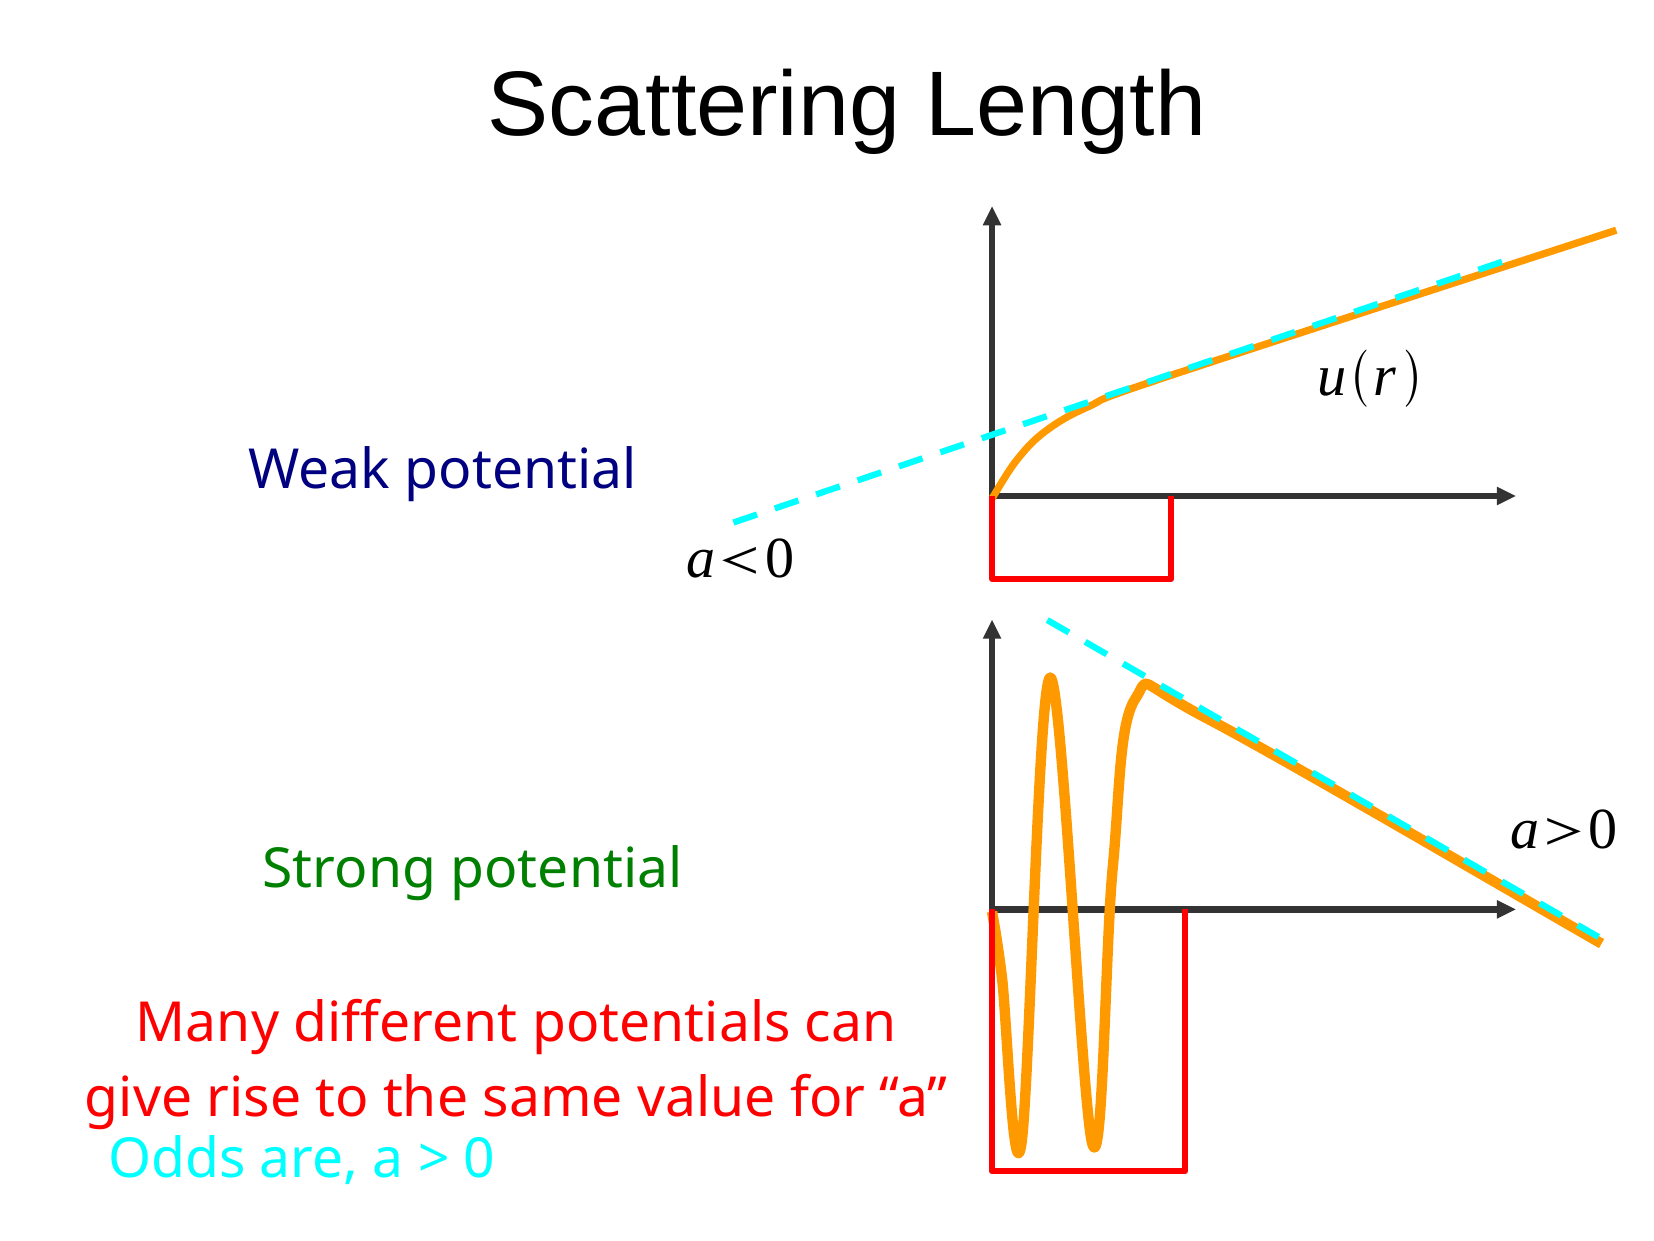

# Scattering Length
Weak potential
Strong potential
Many different potentials can
give rise to the same value for “a”
Odds are, a > 0